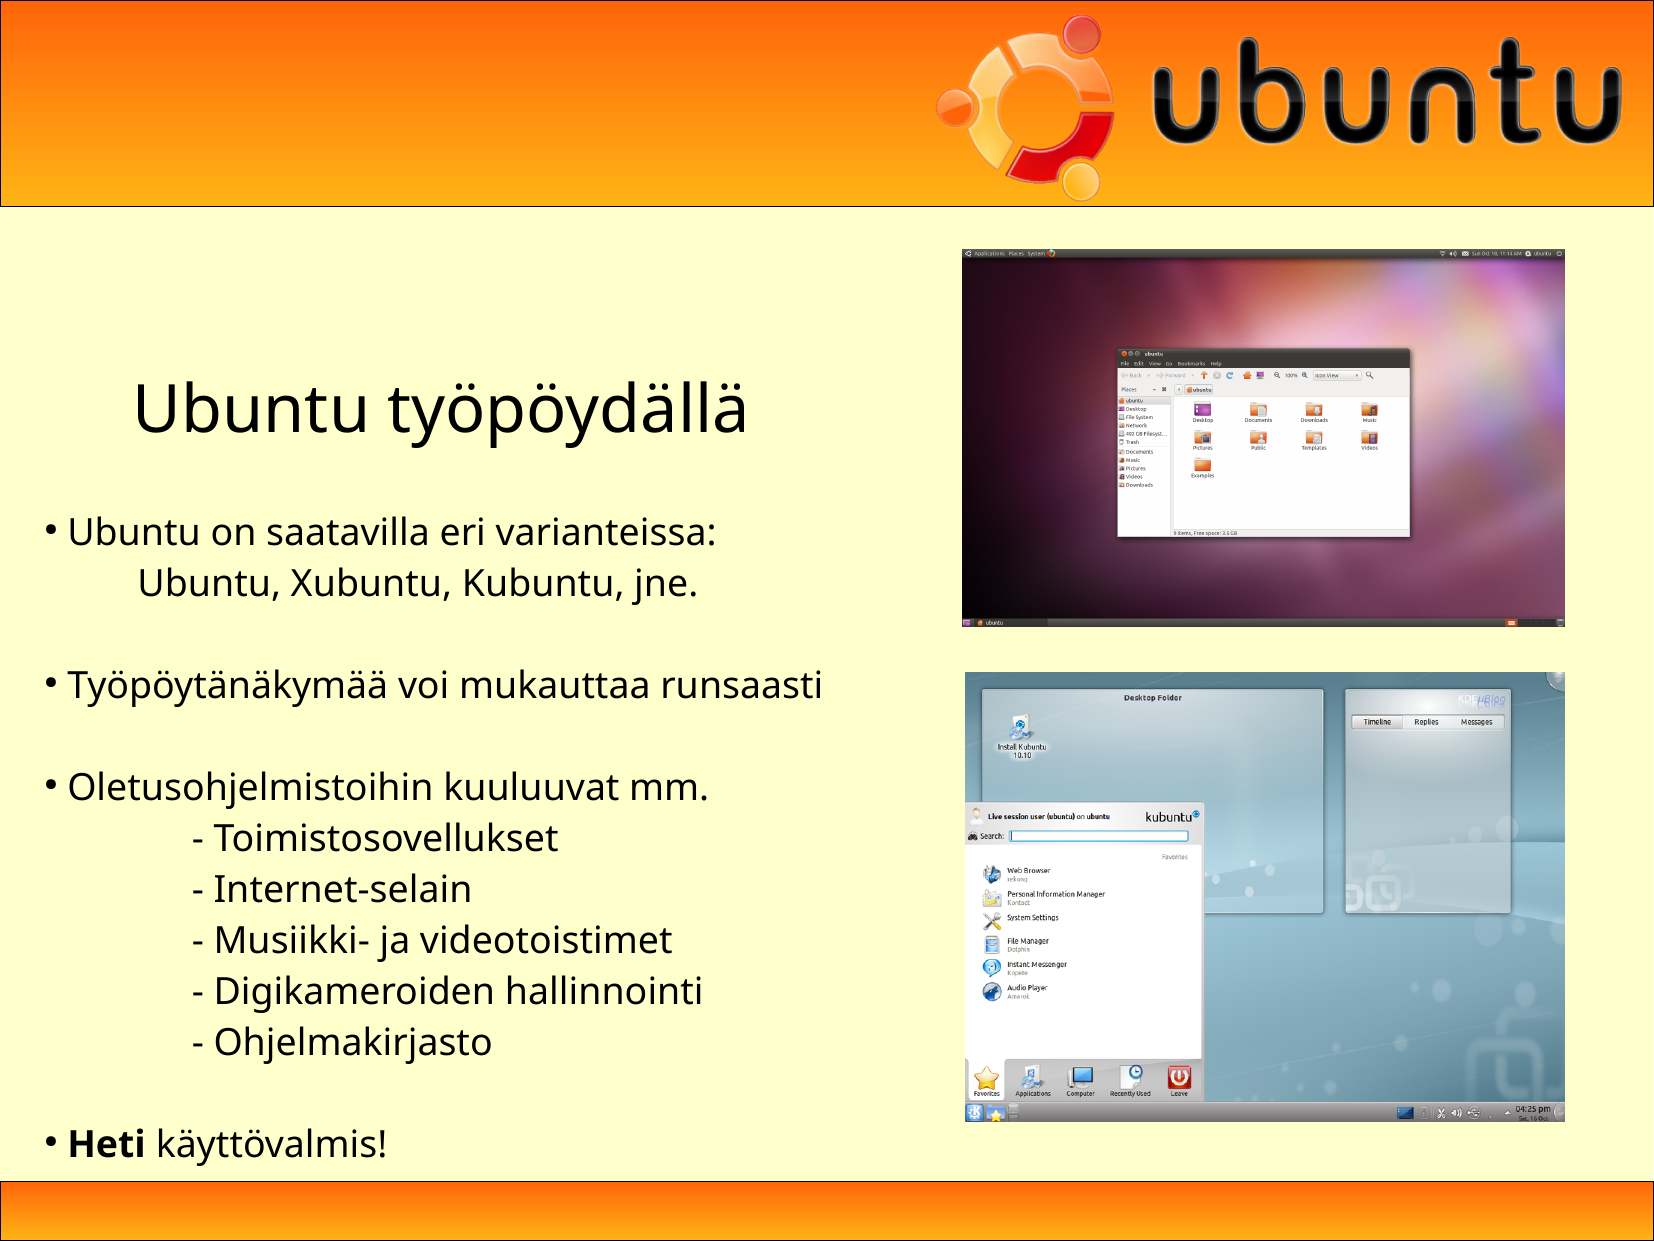

Ubuntu työpöydällä
 Ubuntu on saatavilla eri varianteissa:
	 Ubuntu, Xubuntu, Kubuntu, jne.
 Työpöytänäkymää voi mukauttaa runsaasti
 Oletusohjelmistoihin kuuluuvat mm.
		- Toimistosovellukset
		- Internet-selain
		- Musiikki- ja videotoistimet
		- Digikameroiden hallinnointi
		- Ohjelmakirjasto
 Heti käyttövalmis!